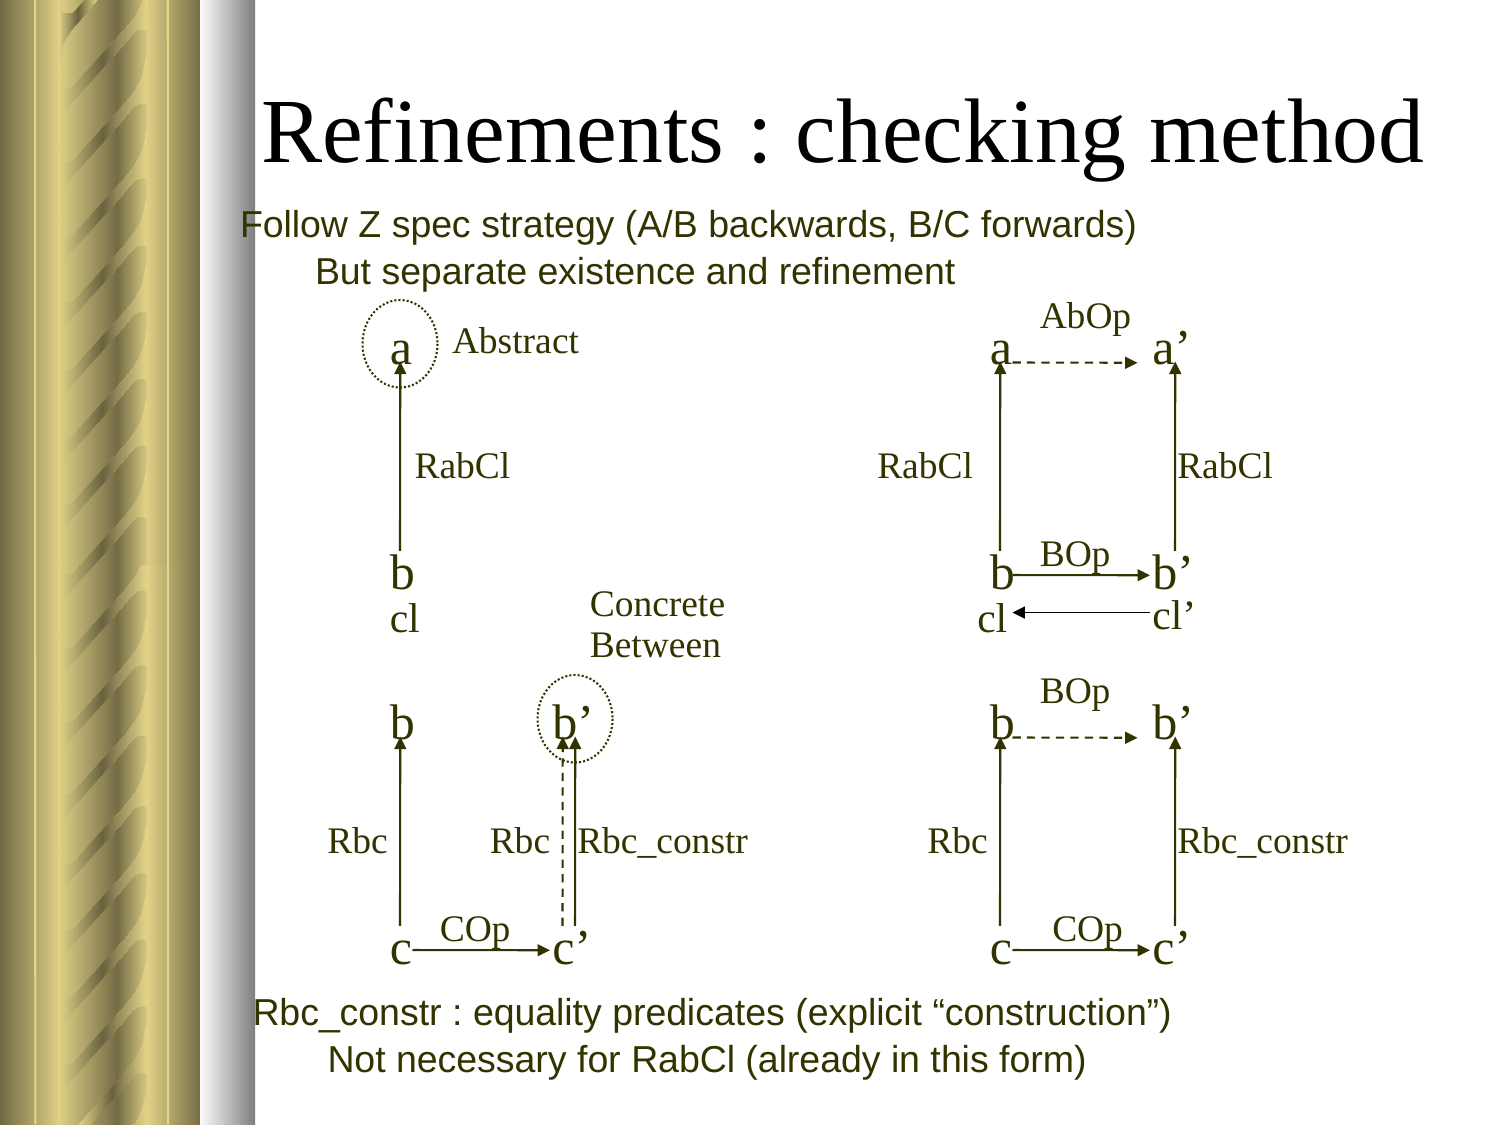

# Refinements : checking method
Follow Z spec strategy (A/B backwards, B/C forwards)
But separate existence and refinement
AbOp
a
Abstract
a
a’
RabCl
RabCl
RabCl
BOp
b
b
b’
Concrete
Between
cl’
cl
cl
BOp
b
b’
b
b’
Rbc
Rbc
Rbc_constr
Rbc
Rbc_constr
COp
COp
c
c’
c
c’
Rbc_constr : equality predicates (explicit “construction”)
Not necessary for RabCl (already in this form)